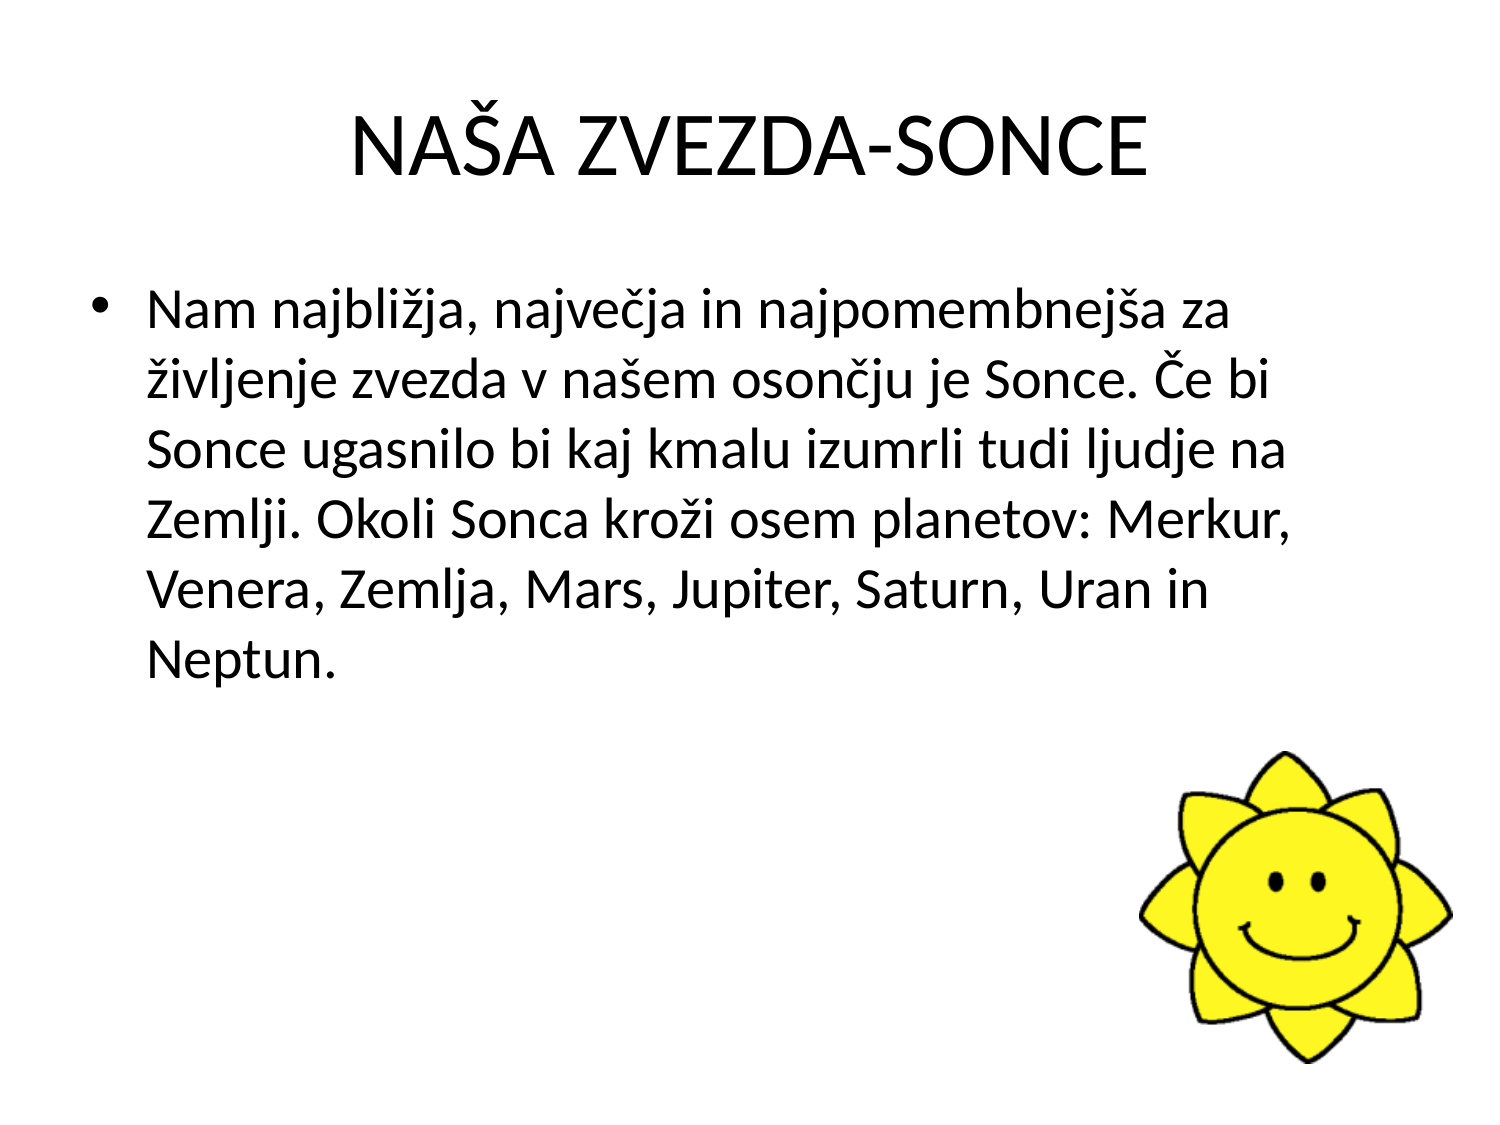

# NAŠA ZVEZDA-SONCE
Nam najbližja, največja in najpomembnejša za življenje zvezda v našem osončju je Sonce. Če bi Sonce ugasnilo bi kaj kmalu izumrli tudi ljudje na Zemlji. Okoli Sonca kroži osem planetov: Merkur, Venera, Zemlja, Mars, Jupiter, Saturn, Uran in Neptun.